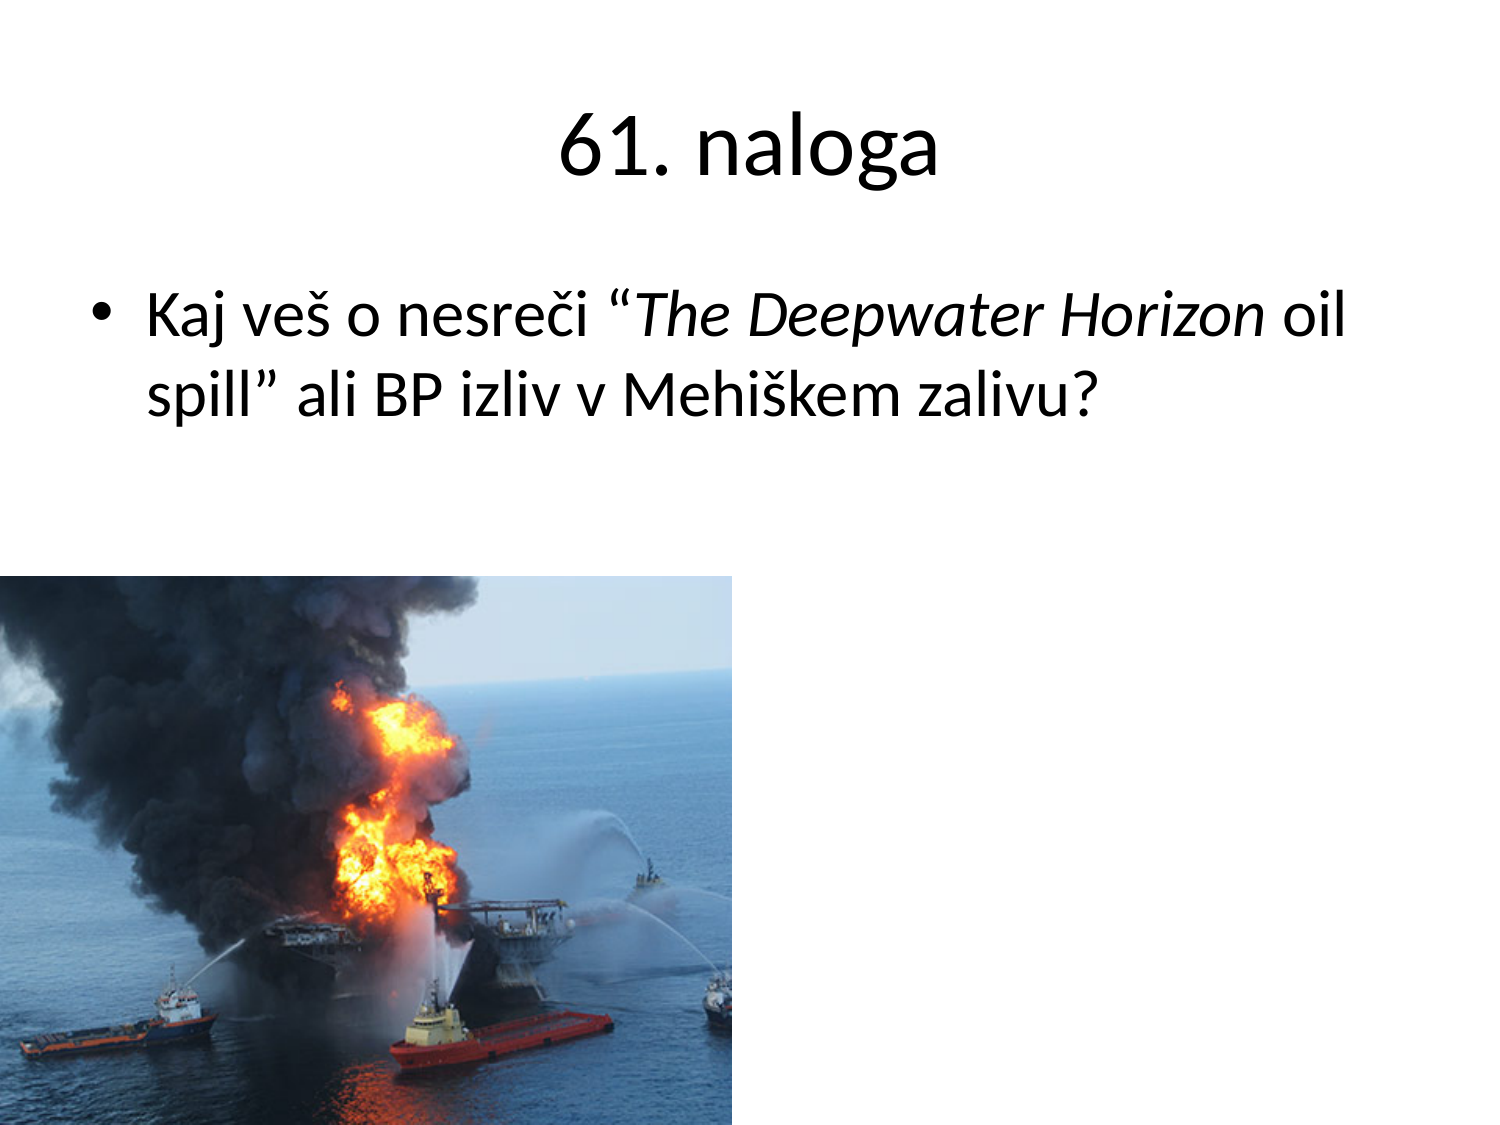

# 61. naloga
Kaj veš o nesreči “The Deepwater Horizon oil spill” ali BP izliv v Mehiškem zalivu?